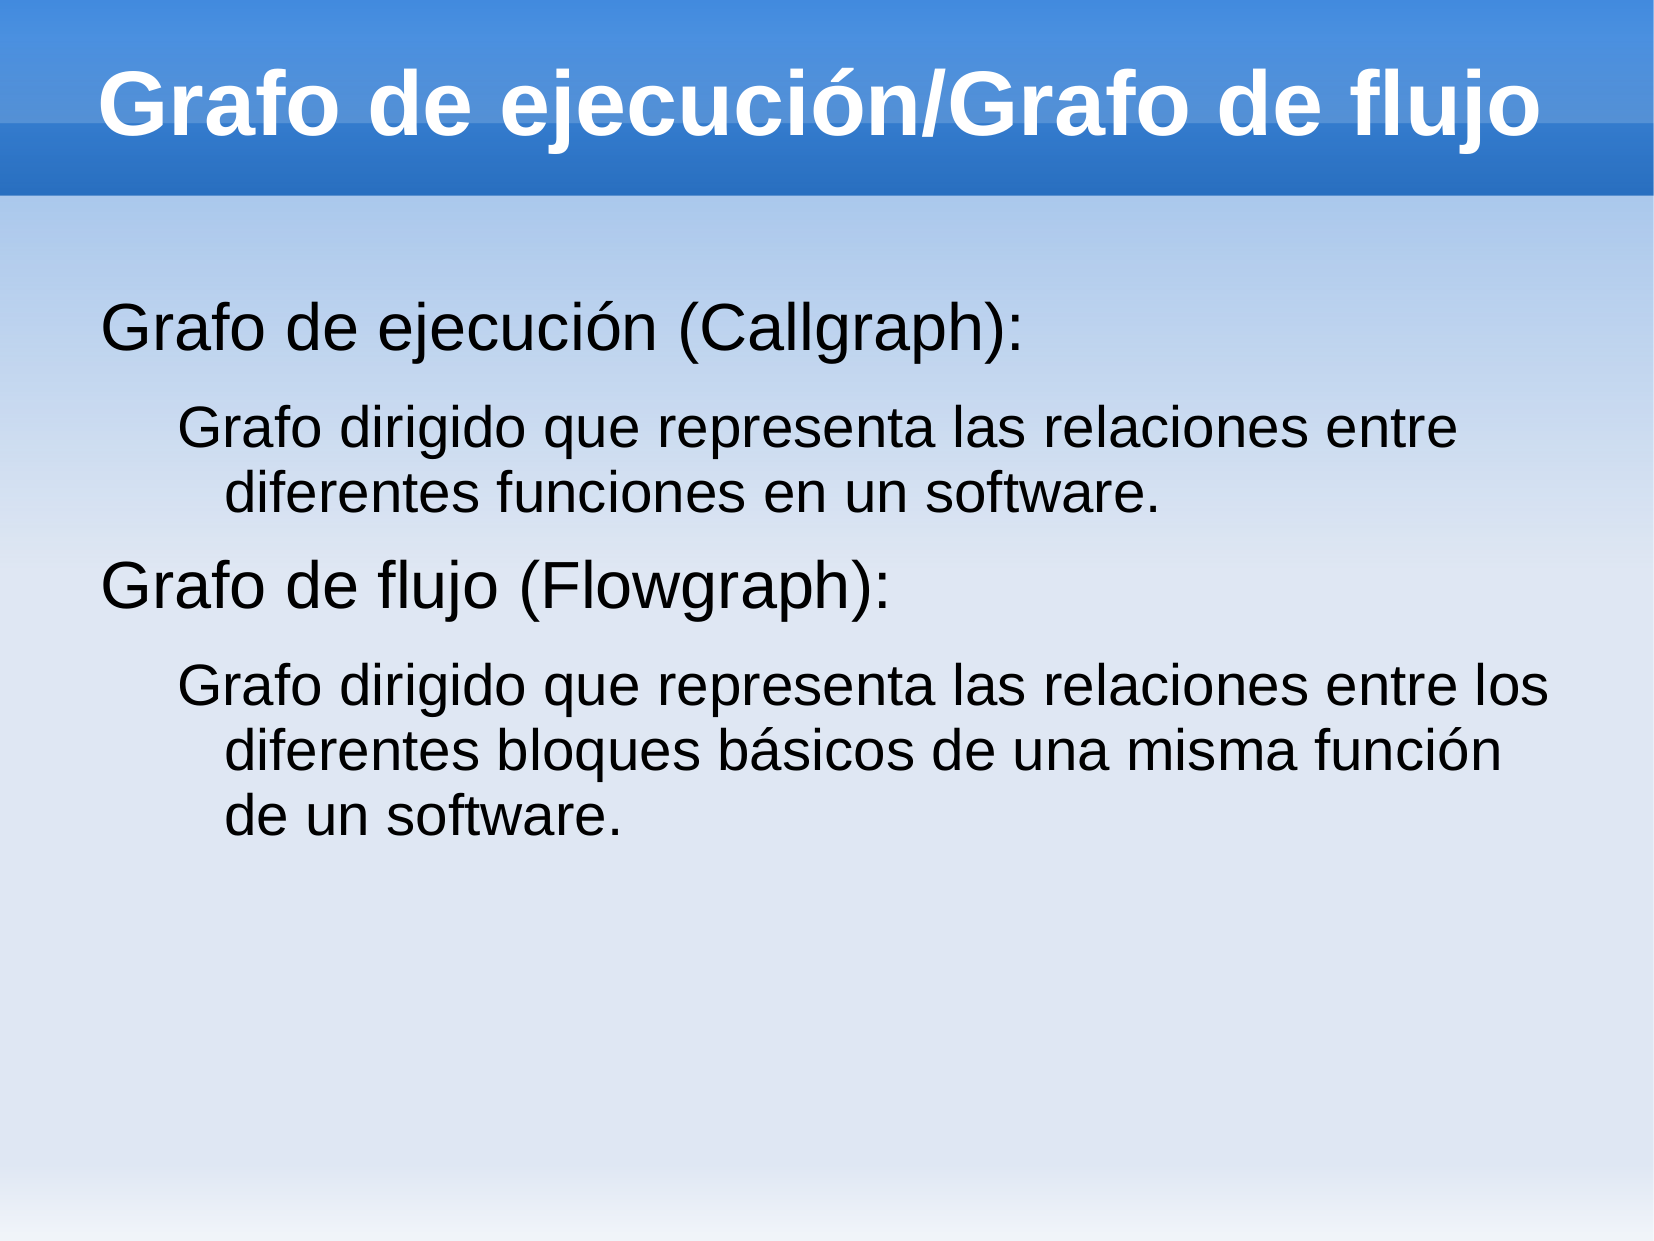

# Grafo de ejecución/Grafo de flujo
Grafo de ejecución (Callgraph):
Grafo dirigido que representa las relaciones entre diferentes funciones en un software.
Grafo de flujo (Flowgraph):
Grafo dirigido que representa las relaciones entre los diferentes bloques básicos de una misma función de un software.